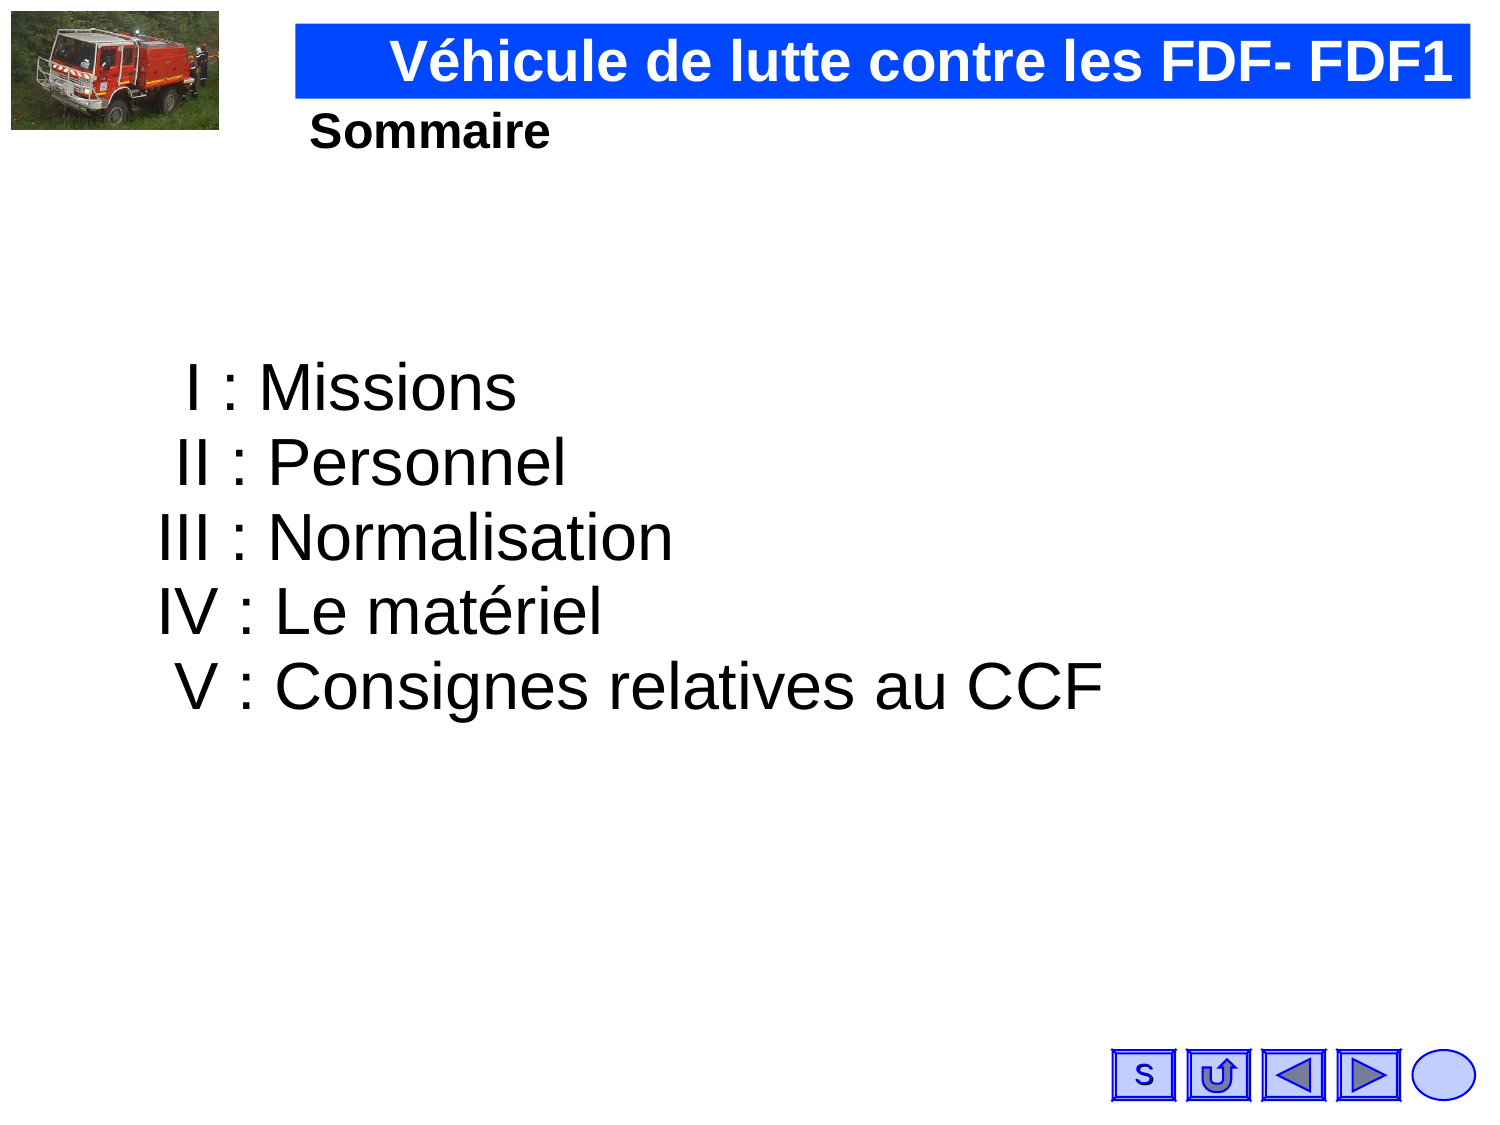

Véhicule de lutte contre les FDF- FDF1
Sommaire
 I : Missions
 II : Personnel
 III : Normalisation
 IV : Le matériel
 V : Consignes relatives au CCF
S